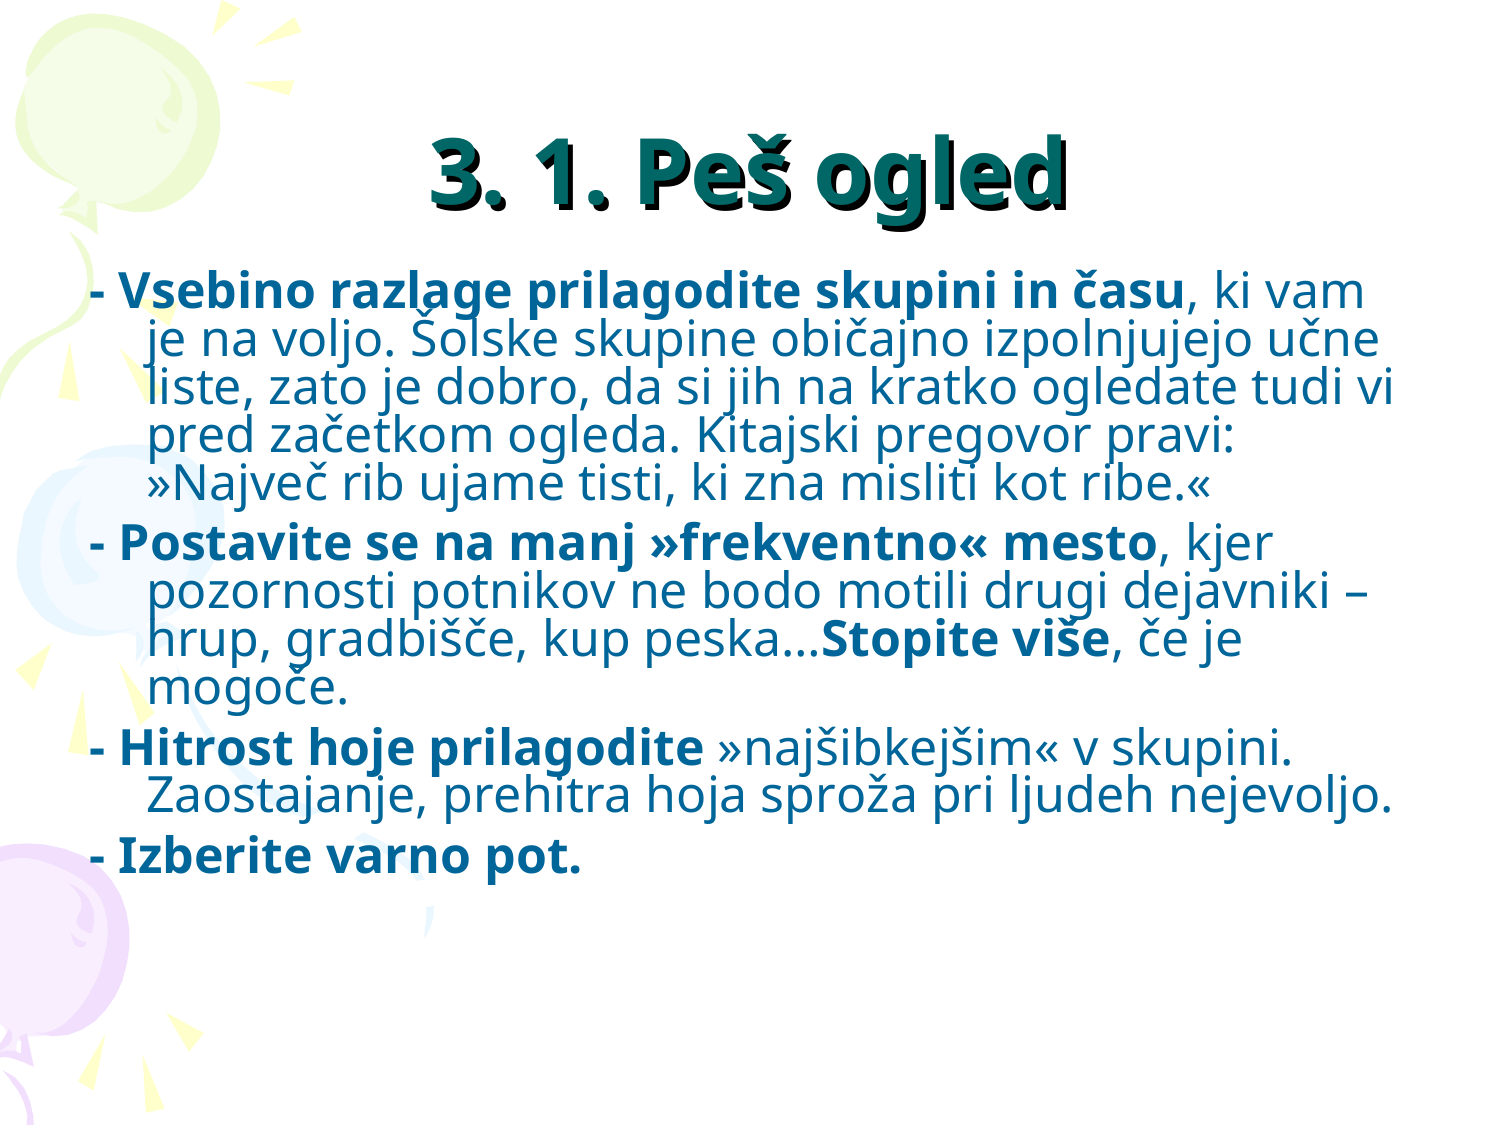

# 3. 1. Peš ogled
- Vsebino razlage prilagodite skupini in času, ki vam je na voljo. Šolske skupine običajno izpolnjujejo učne liste, zato je dobro, da si jih na kratko ogledate tudi vi pred začetkom ogleda. Kitajski pregovor pravi: »Največ rib ujame tisti, ki zna misliti kot ribe.«
- Postavite se na manj »frekventno« mesto, kjer pozornosti potnikov ne bodo motili drugi dejavniki – hrup, gradbišče, kup peska…Stopite više, če je mogoče.
- Hitrost hoje prilagodite »najšibkejšim« v skupini. Zaostajanje, prehitra hoja sproža pri ljudeh nejevoljo.
- Izberite varno pot.